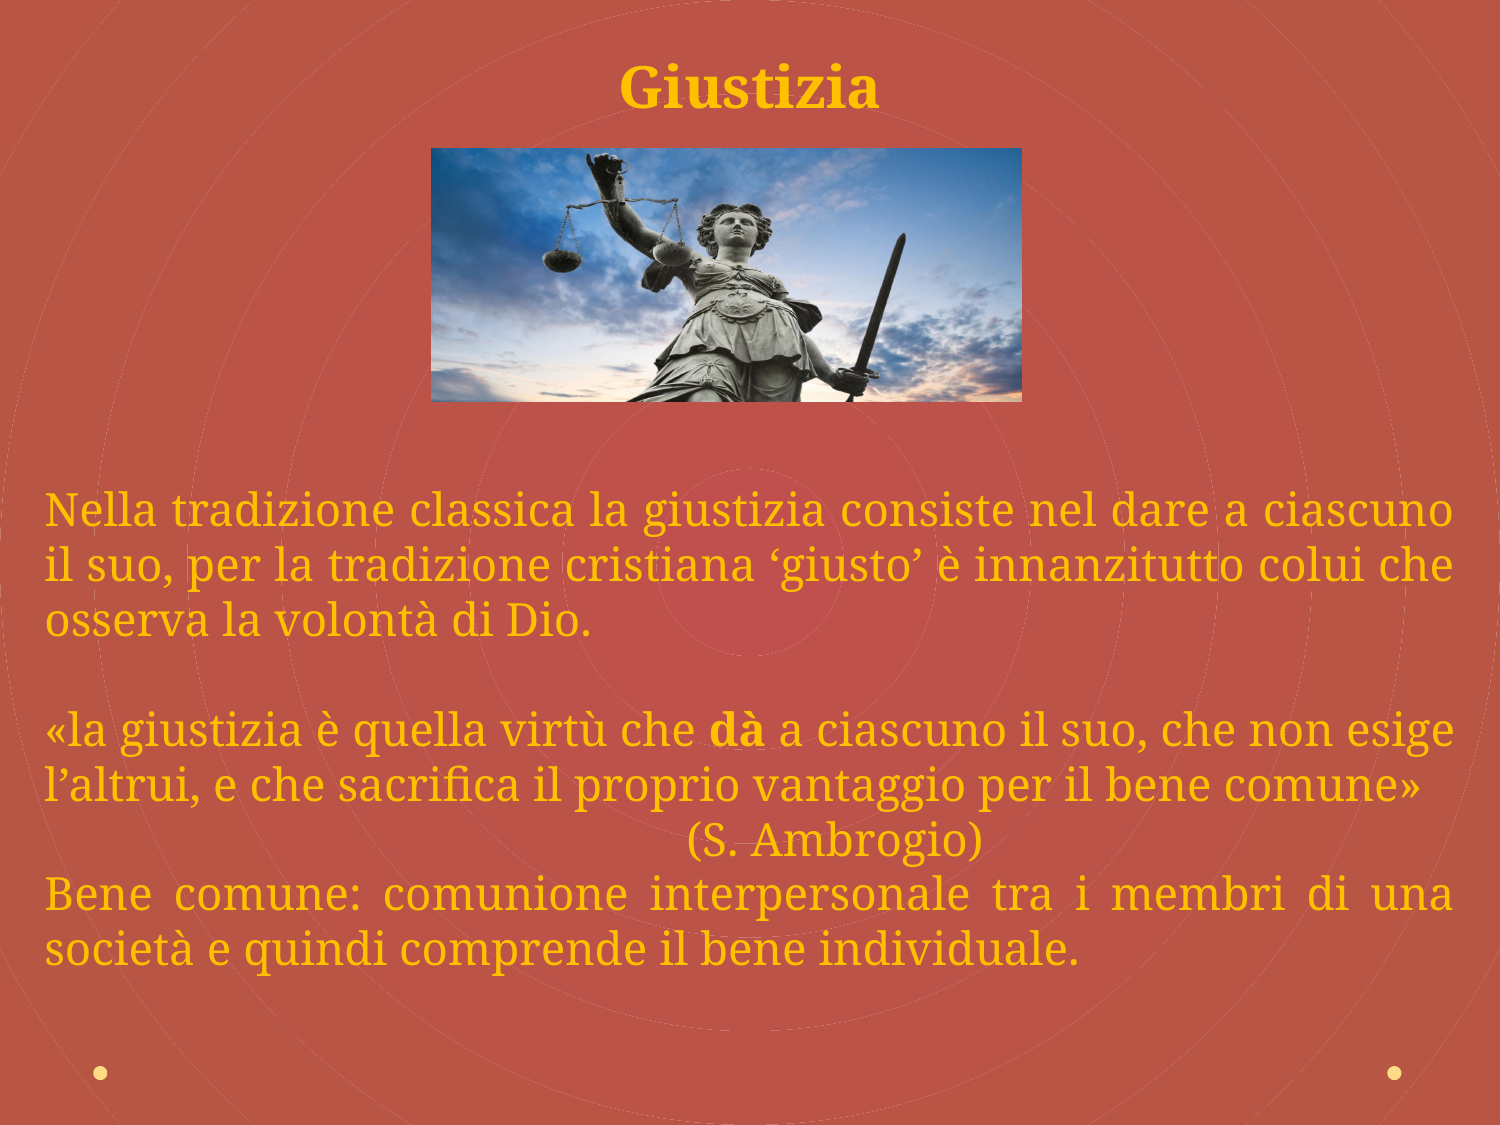

Giustizia
Nella tradizione classica la giustizia consiste nel dare a ciascuno il suo, per la tradizione cristiana ‘giusto’ è innanzitutto colui che osserva la volontà di Dio.
«la giustizia è quella virtù che dà a ciascuno il suo, che non esige l’altrui, e che sacrifica il proprio vantaggio per il bene comune»
						 (S. Ambrogio)
Bene comune: comunione interpersonale tra i membri di una società e quindi comprende il bene individuale.